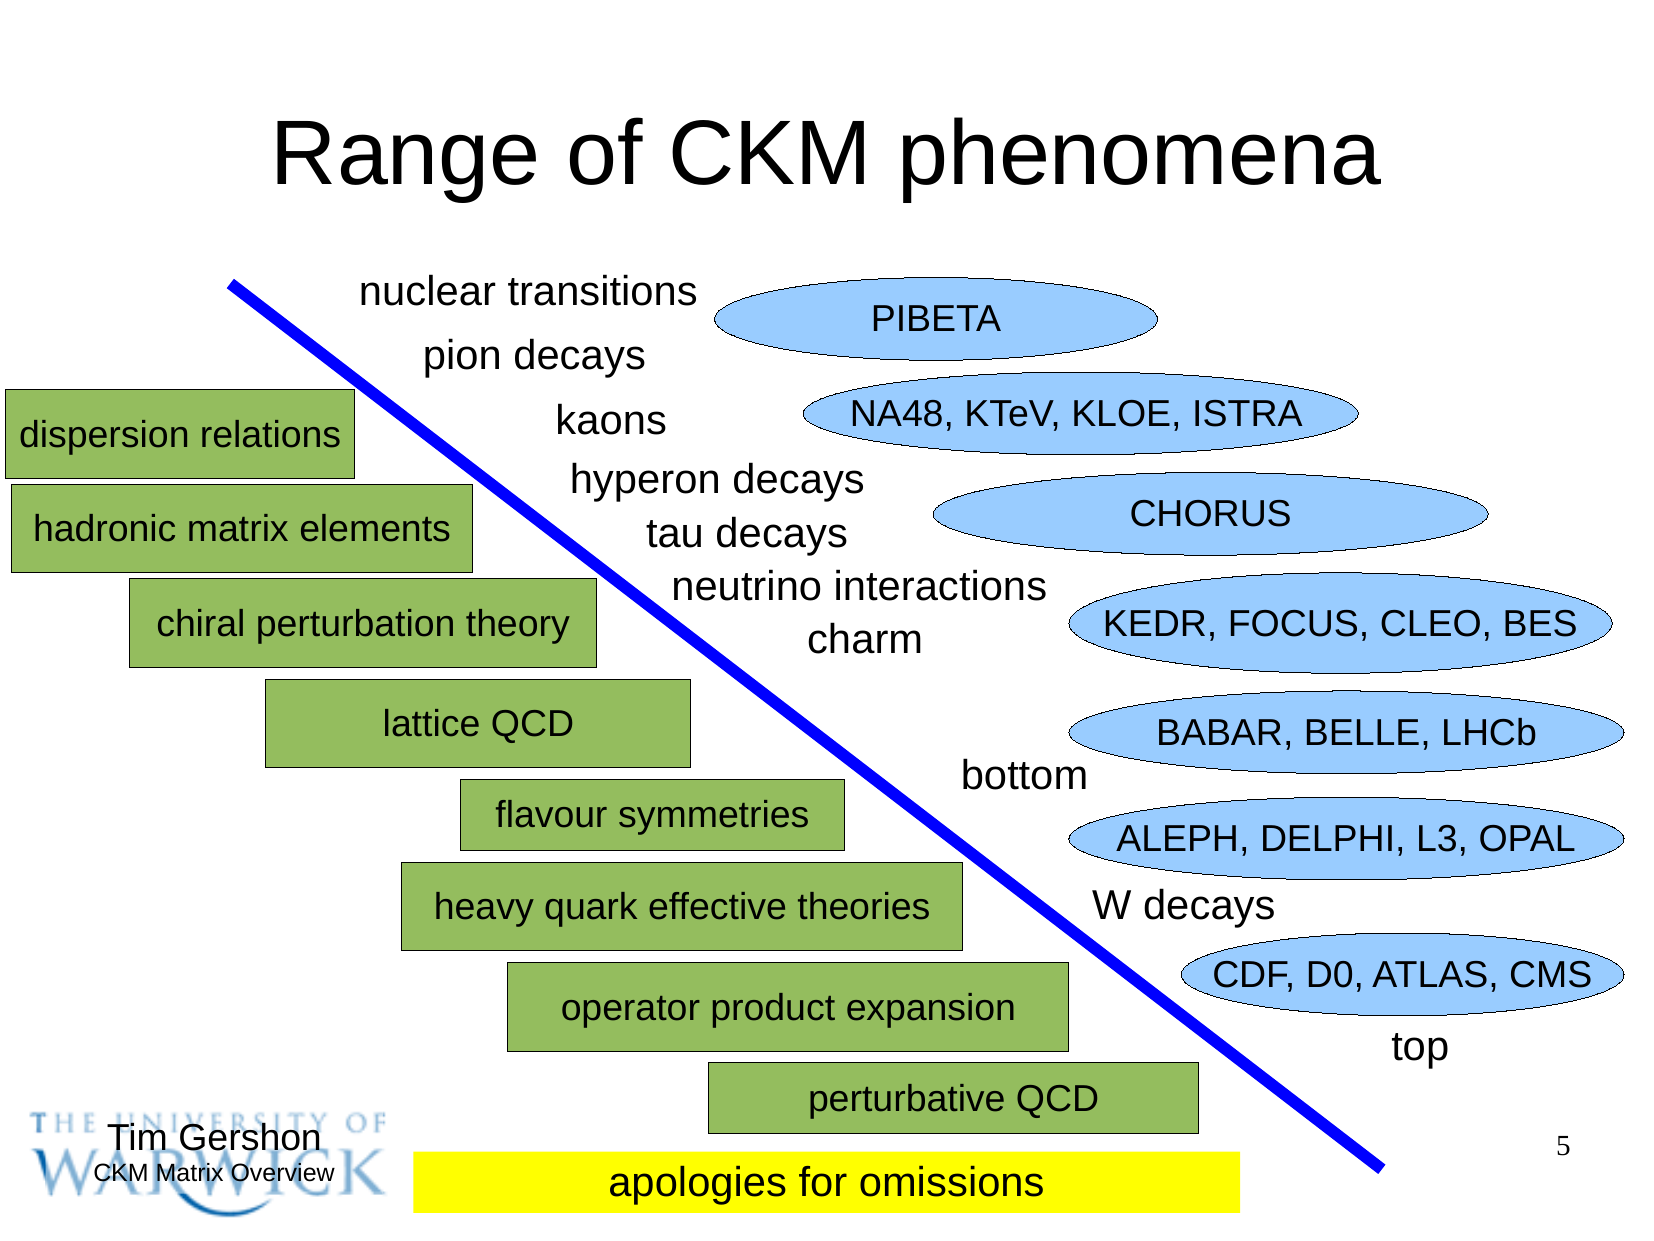

# Range of CKM phenomena
nuclear transitions
PIBETA
pion decays
NA48, KTeV, KLOE, ISTRA
dispersion relations
kaons
hyperon decays
CHORUS
hadronic matrix elements
tau decays
neutrino interactions
KEDR, FOCUS, CLEO, BES
chiral perturbation theory
charm
lattice QCD
BABAR, BELLE, LHCb
bottom
flavour symmetries
ALEPH, DELPHI, L3, OPAL
heavy quark effective theories
W decays
CDF, D0, ATLAS, CMS
operator product expansion
top
perturbative QCD
Tim Gershon
CKM Matrix Overview
5
apologies for omissions